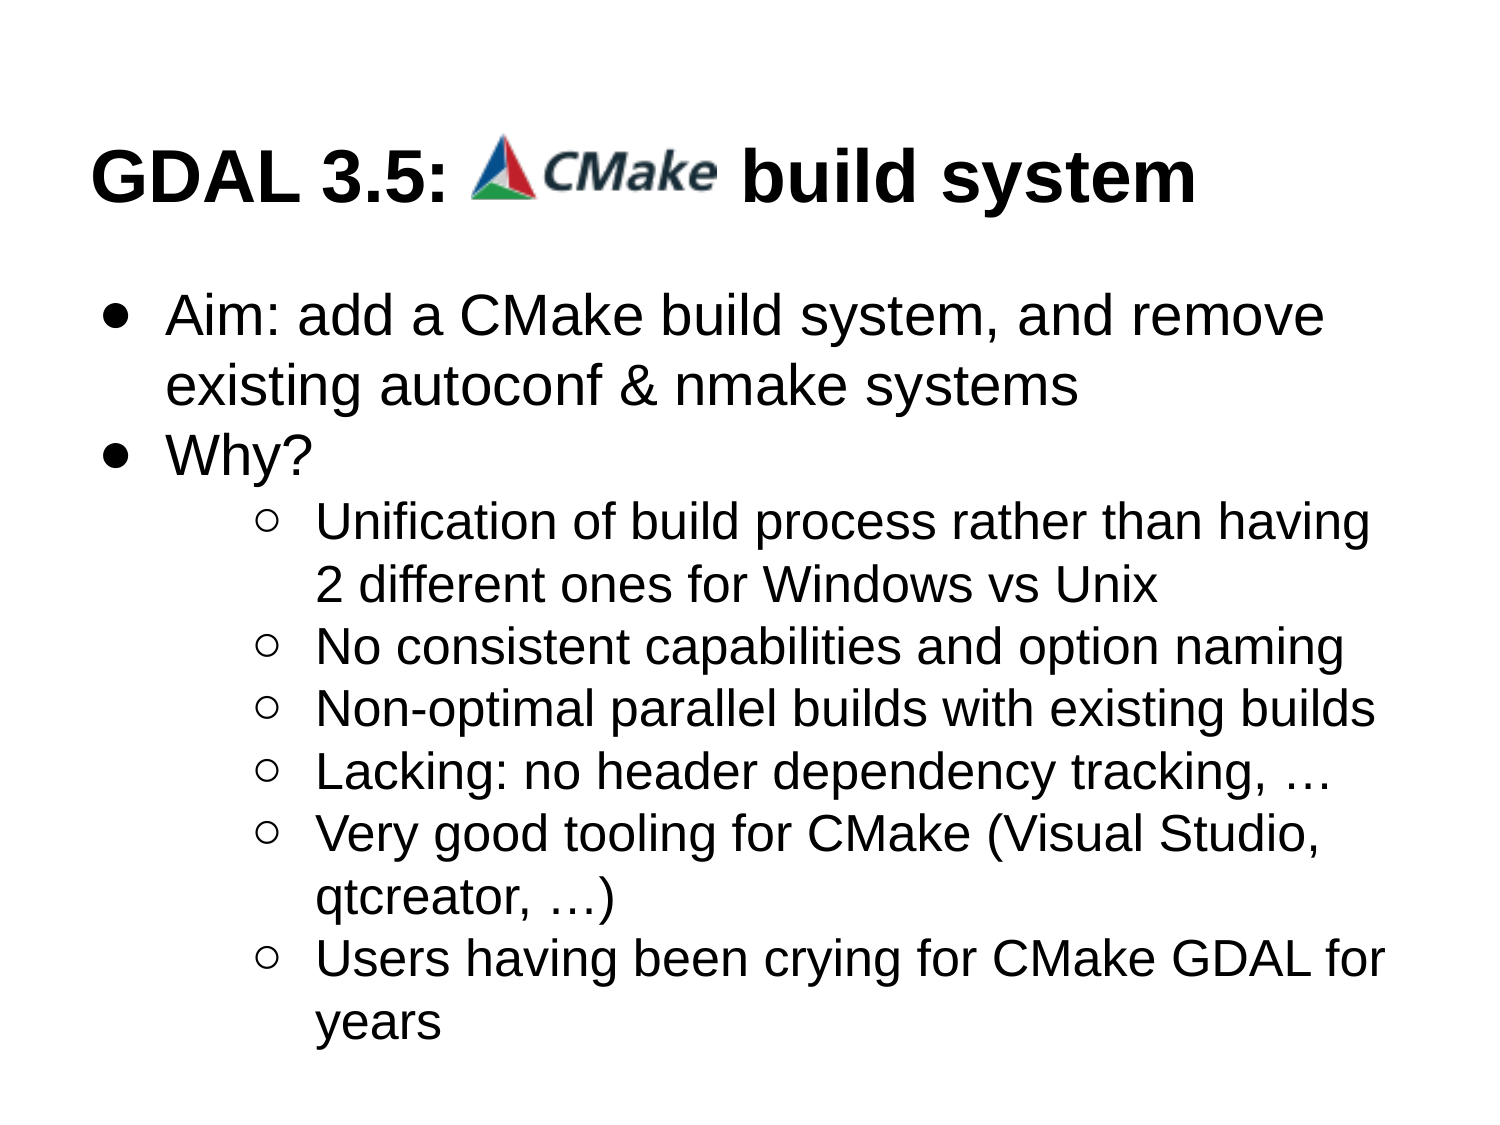

# GDAL 3.5: build system
Aim: add a CMake build system, and remove existing autoconf & nmake systems
Why?
Unification of build process rather than having 2 different ones for Windows vs Unix
No consistent capabilities and option naming
Non-optimal parallel builds with existing builds
Lacking: no header dependency tracking, …
Very good tooling for CMake (Visual Studio, qtcreator, …)
Users having been crying for CMake GDAL for years